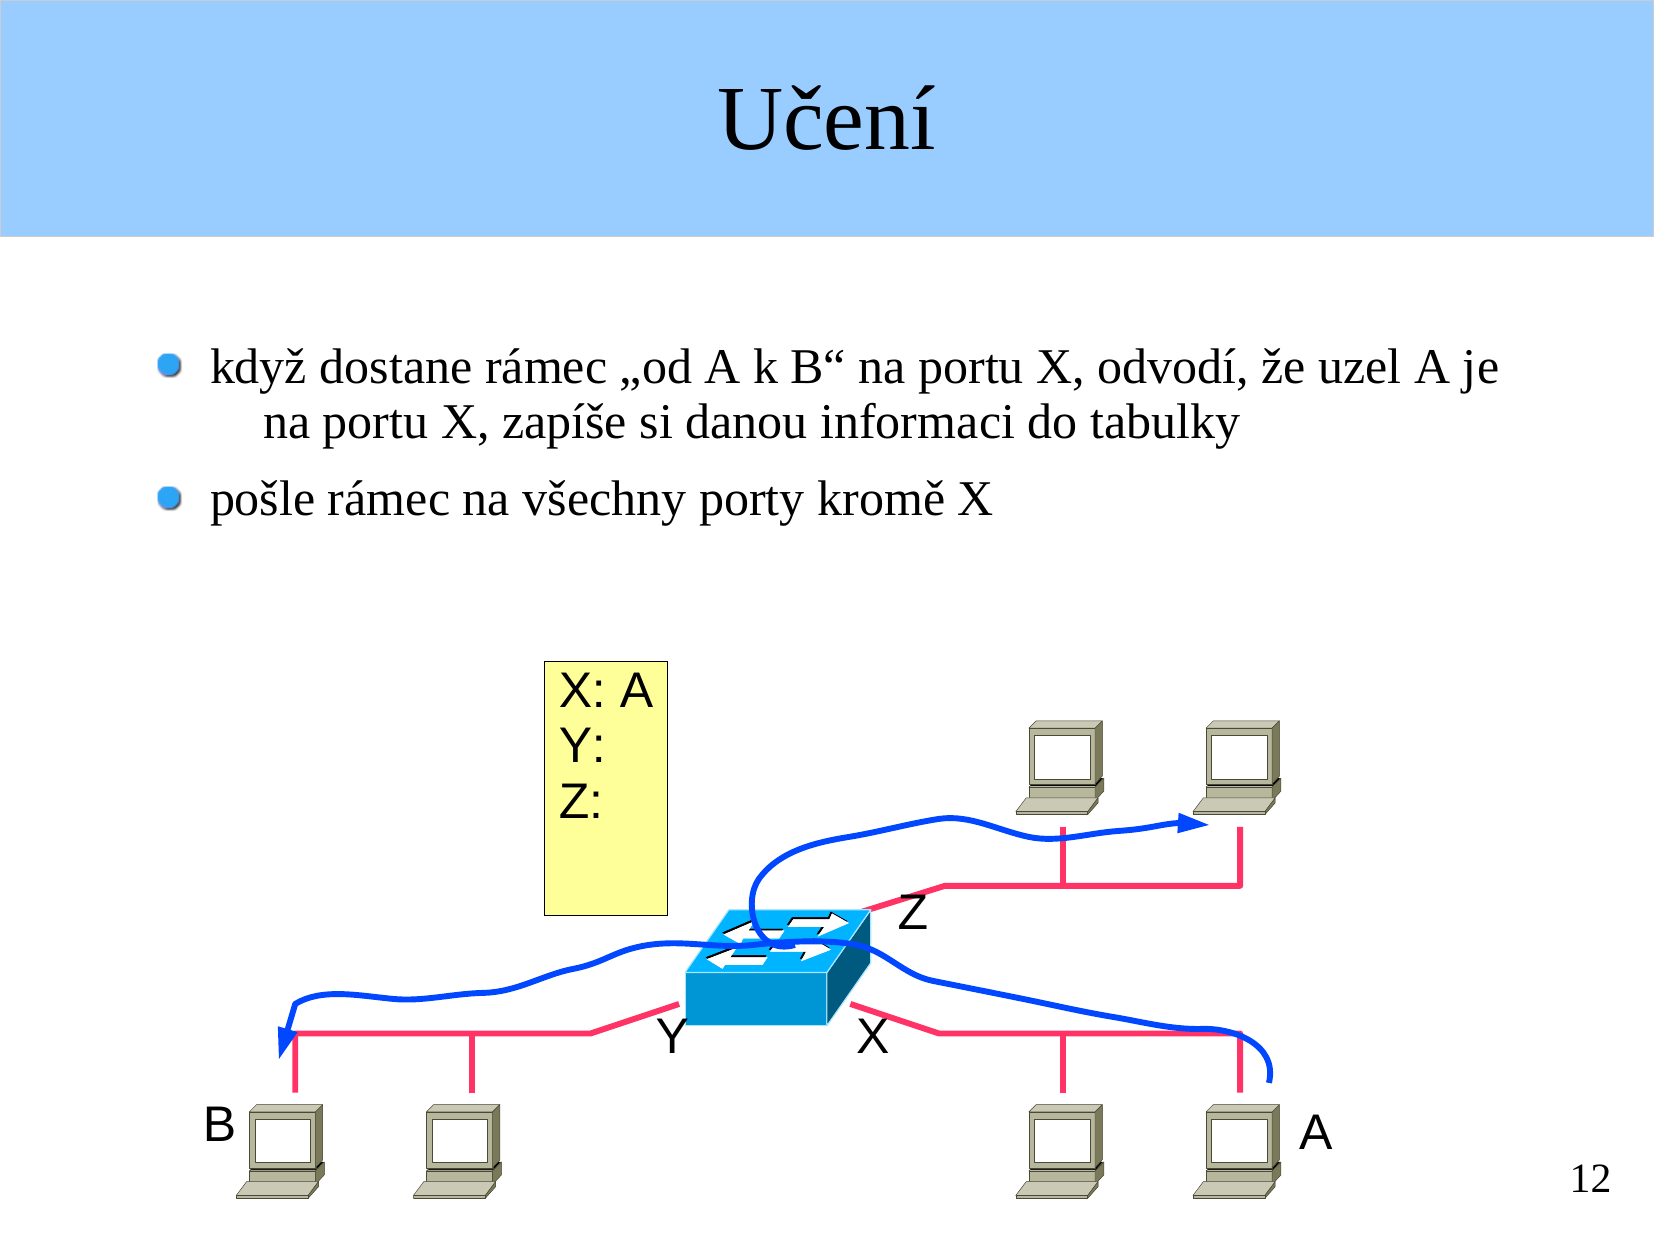

# Učení
když dostane rámec „od A k B“ na portu X, odvodí, že uzel A je na portu X, zapíše si danou informaci do tabulky
pošle rámec na všechny porty kromě X
 X: A
 Y:
 Z:
Z
Y
X
B
A